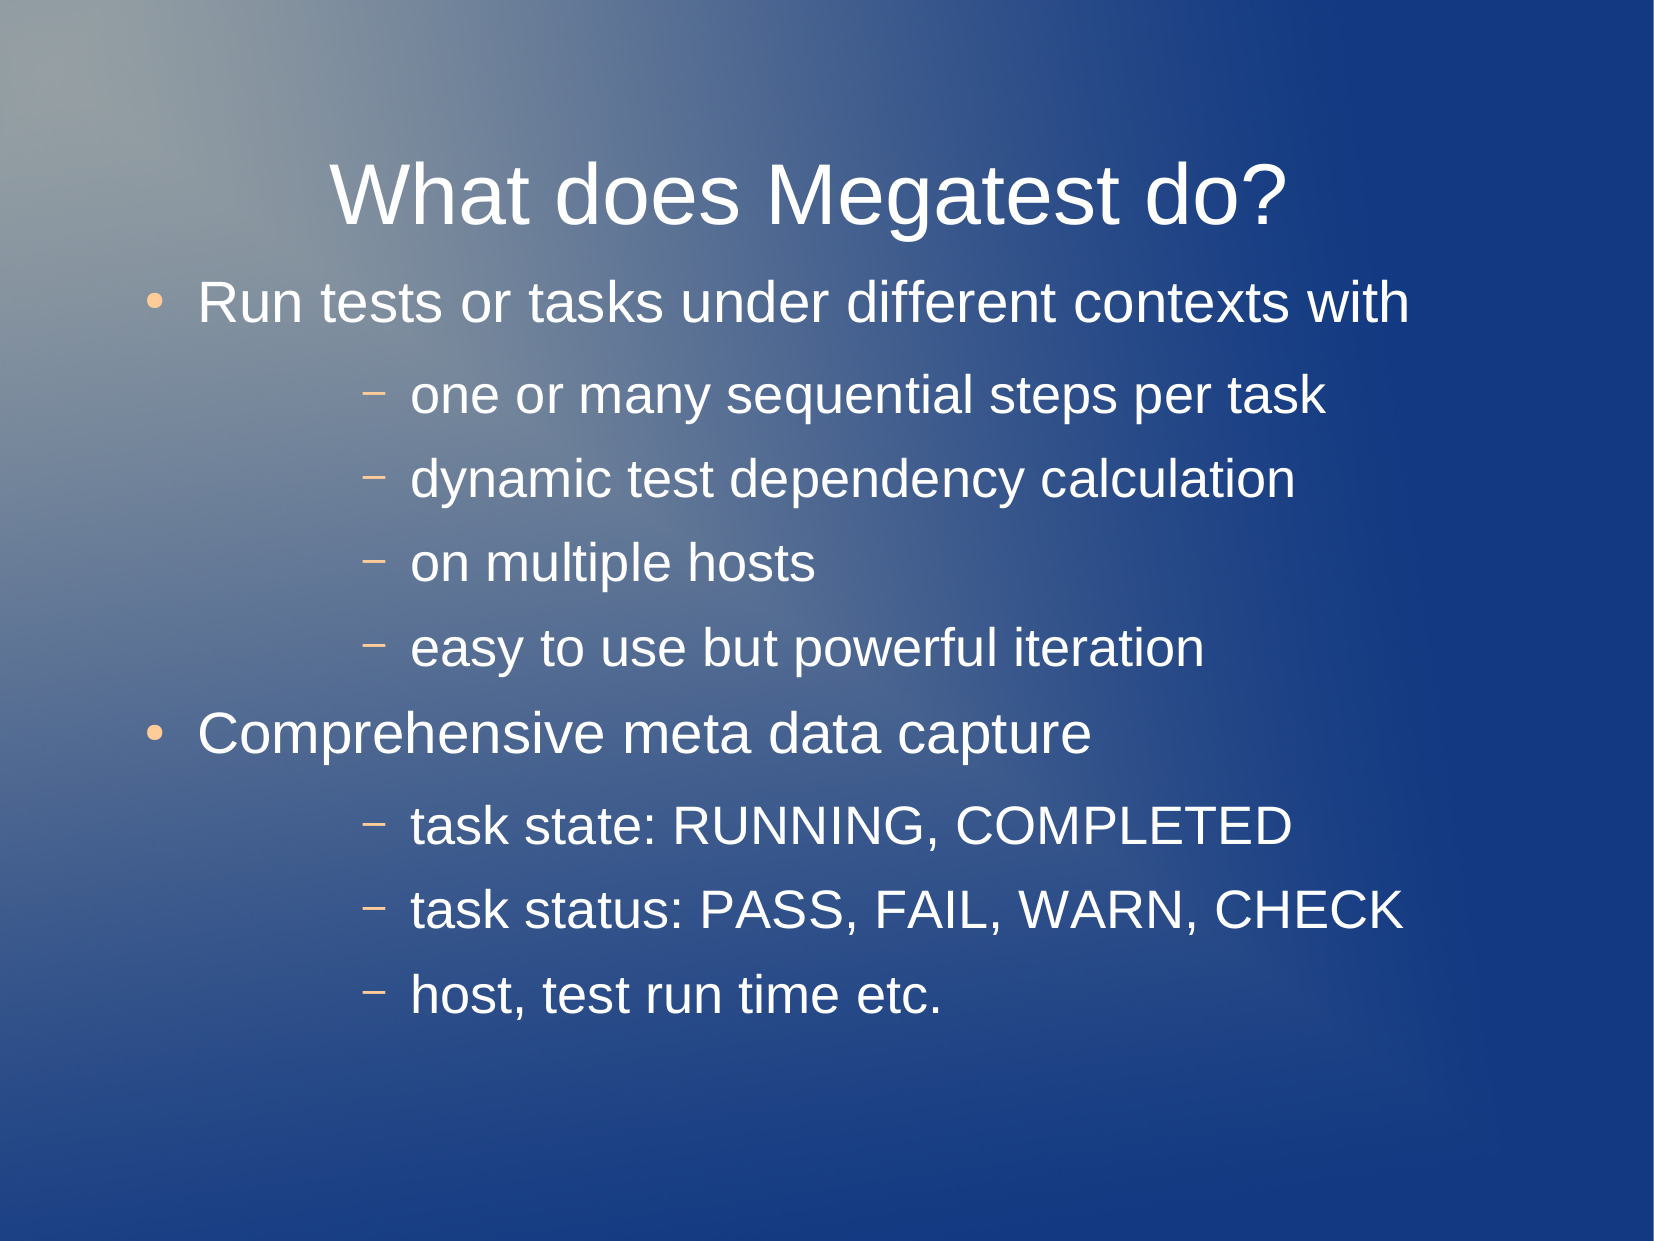

# What does Megatest do?
Run tests or tasks under different contexts with
one or many sequential steps per task
dynamic test dependency calculation
on multiple hosts
easy to use but powerful iteration
Comprehensive meta data capture
task state: RUNNING, COMPLETED
task status: PASS, FAIL, WARN, CHECK
host, test run time etc.